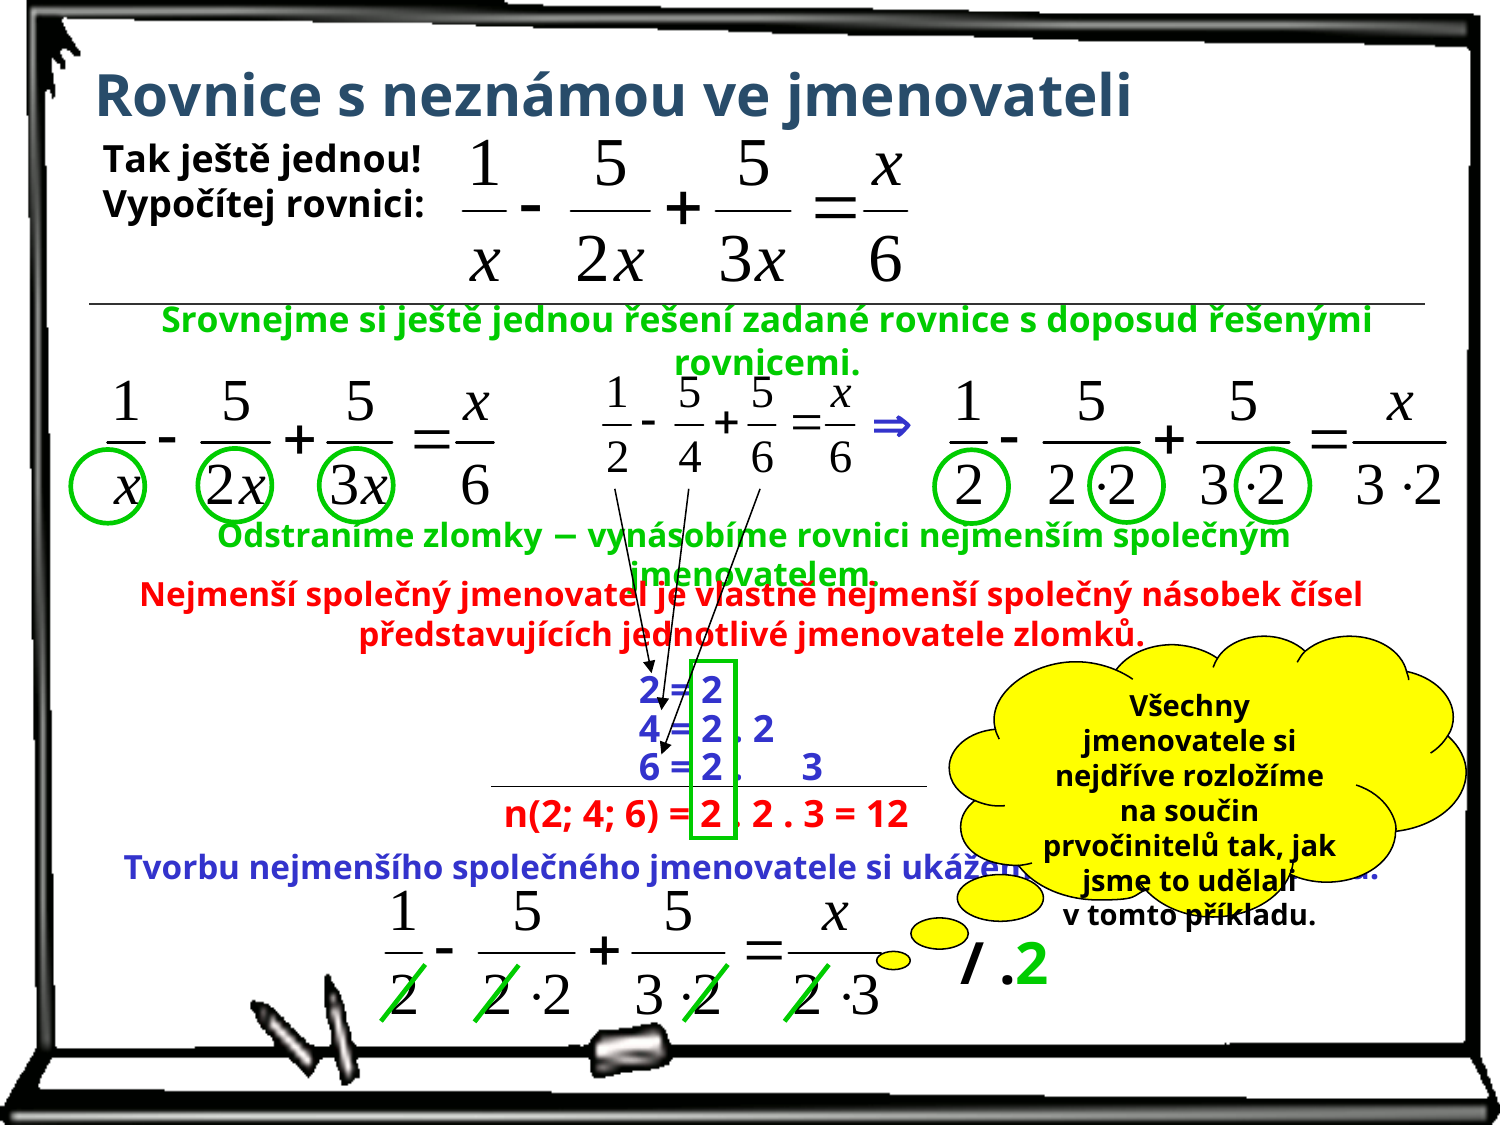

Rovnice s neznámou ve jmenovateli
Tak ještě jednou!
Vypočítej rovnici:
Srovnejme si ještě jednou řešení zadané rovnice s doposud řešenými rovnicemi.

Odstraníme zlomky − vynásobíme rovnici nejmenším společným jmenovatelem.
Nejmenší společný jmenovatel je vlastně nejmenší společný násobek čísel představujících jednotlivé jmenovatele zlomků.
Všechny jmenovatele si nejdříve rozložíme na součin prvočinitelů tak, jak jsme to udělali
v tomto příkladu.
2 = 2
4 = 2 . 2
6 = 2 . 3
n(2; 4; 6) = 2 . 2 . 3 = 12
Tvorbu nejmenšího společného jmenovatele si ukážeme na našem příkladu:
/ .2